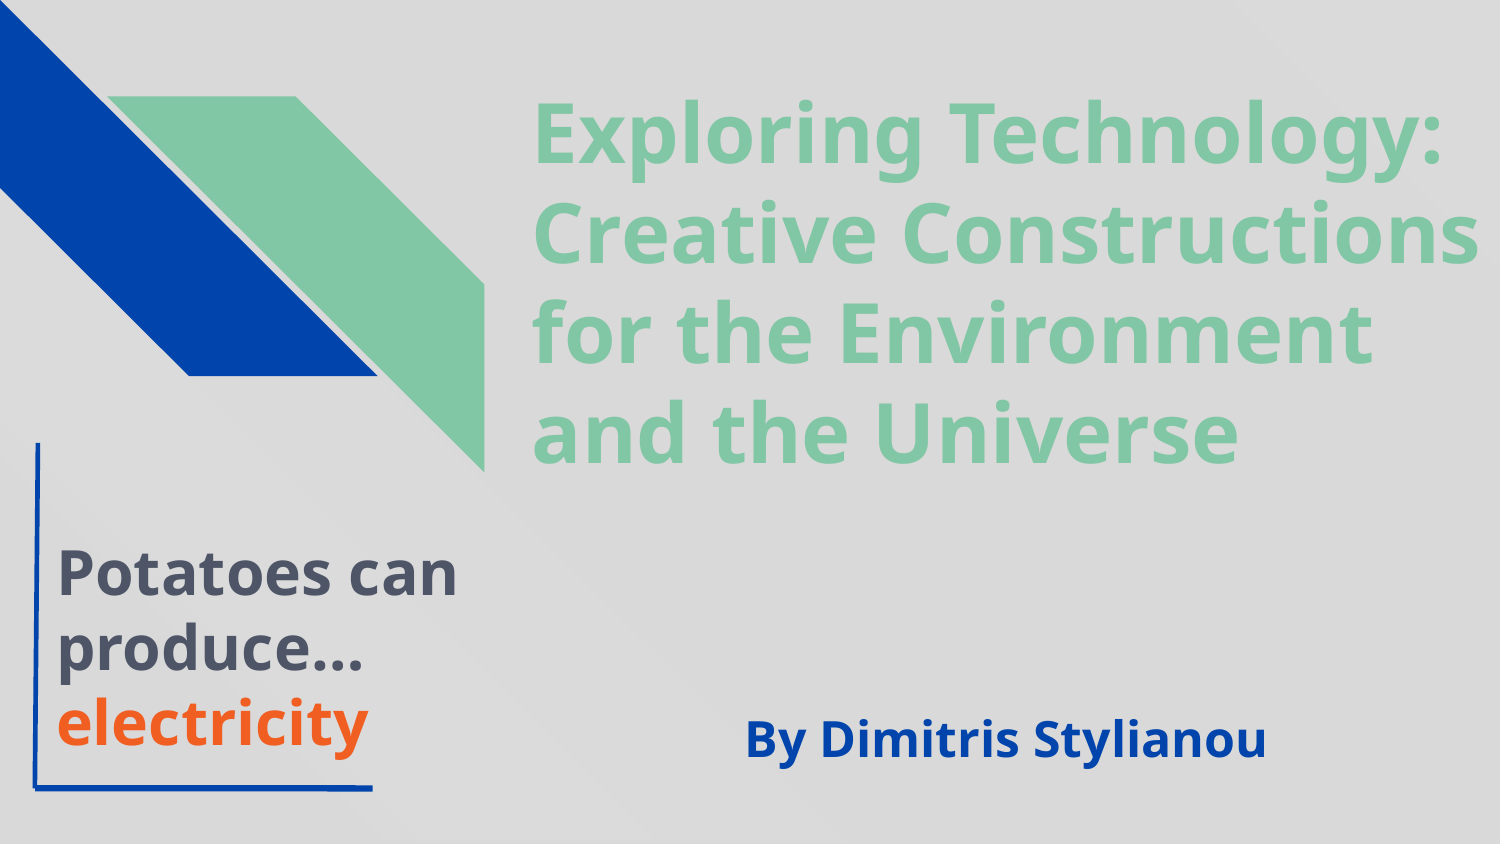

# Exploring Technology: Creative Constructions for the Environment and the Universe
Potatoes can produce… electricity
By Dimitris Stylianou